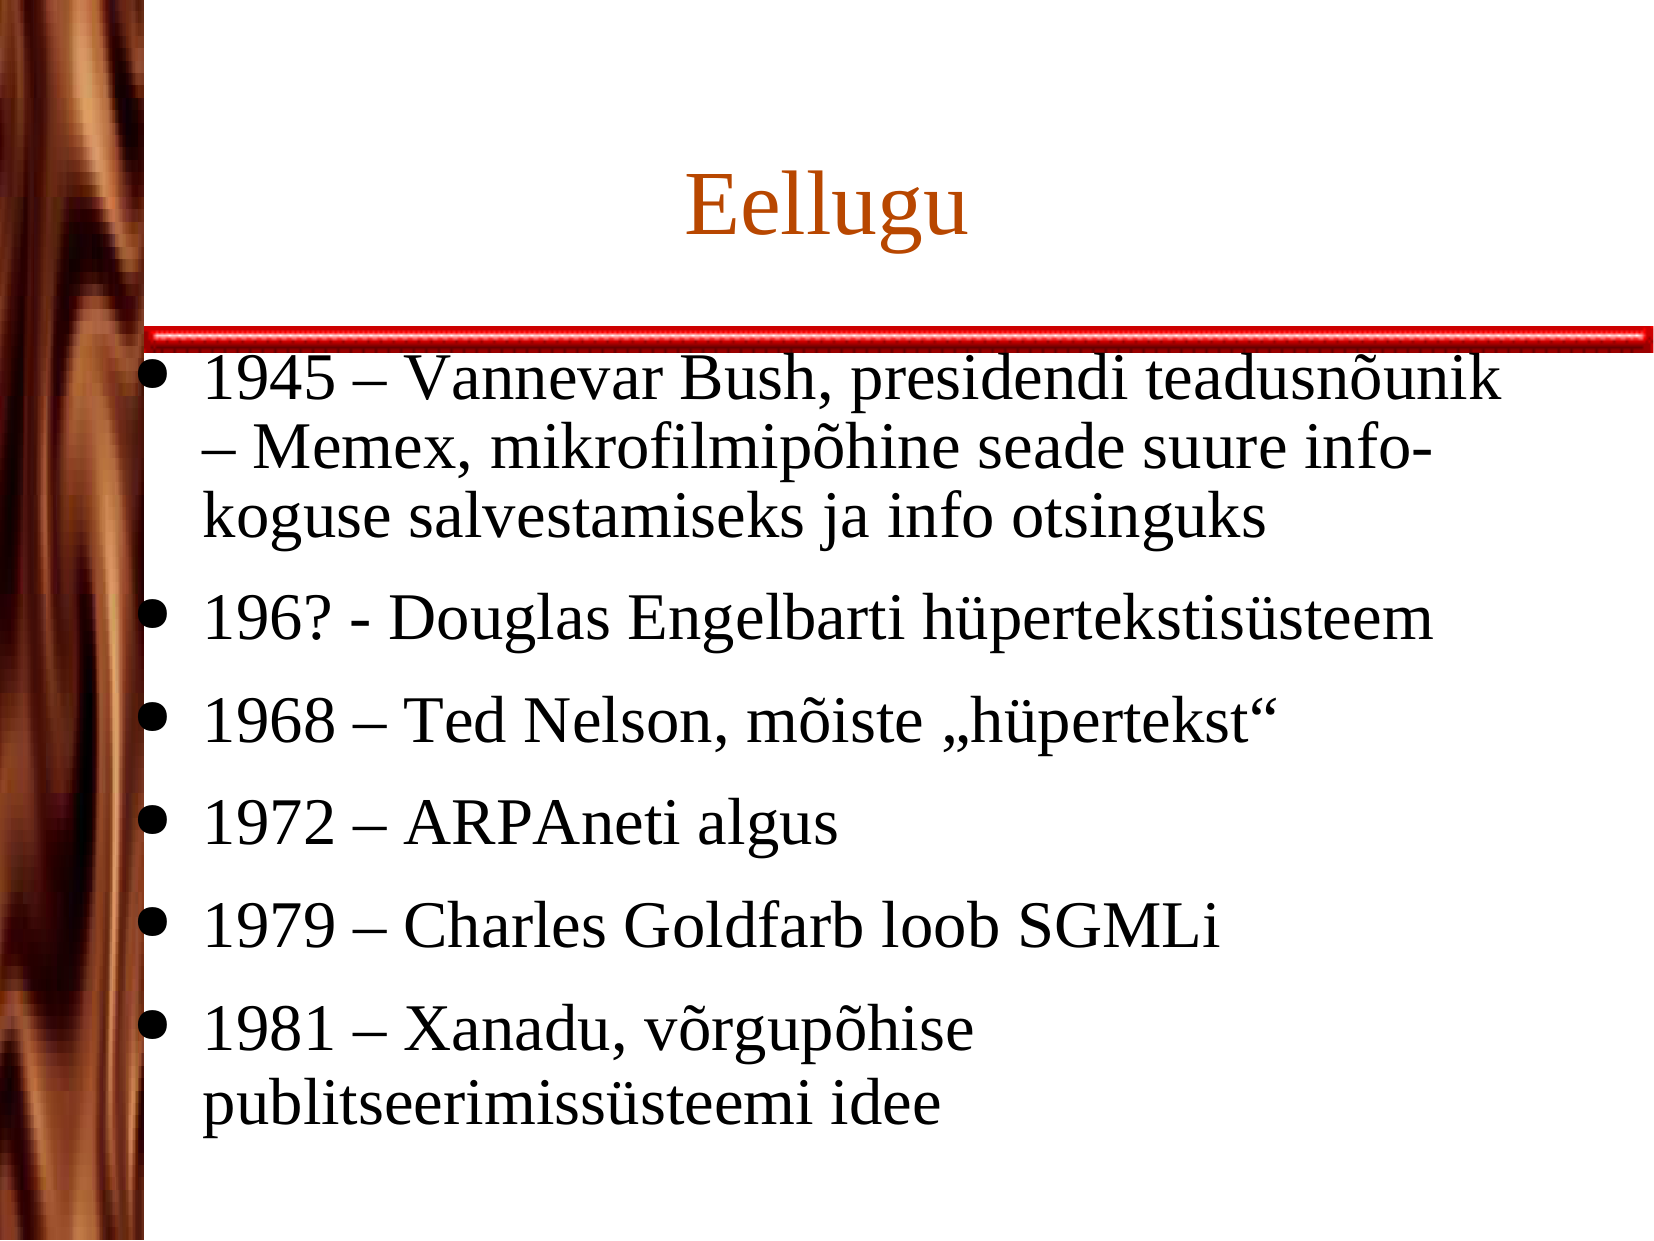

# Eellugu
1945 – Vannevar Bush, presidendi teadusnõunik – Memex, mikrofilmipõhine seade suure info-koguse salvestamiseks ja info otsinguks
196? - Douglas Engelbarti hüpertekstisüsteem
1968 – Ted Nelson, mõiste „hüpertekst“
1972 – ARPAneti algus
1979 – Charles Goldfarb loob SGMLi
1981 – Xanadu, võrgupõhise publitseerimissüsteemi idee